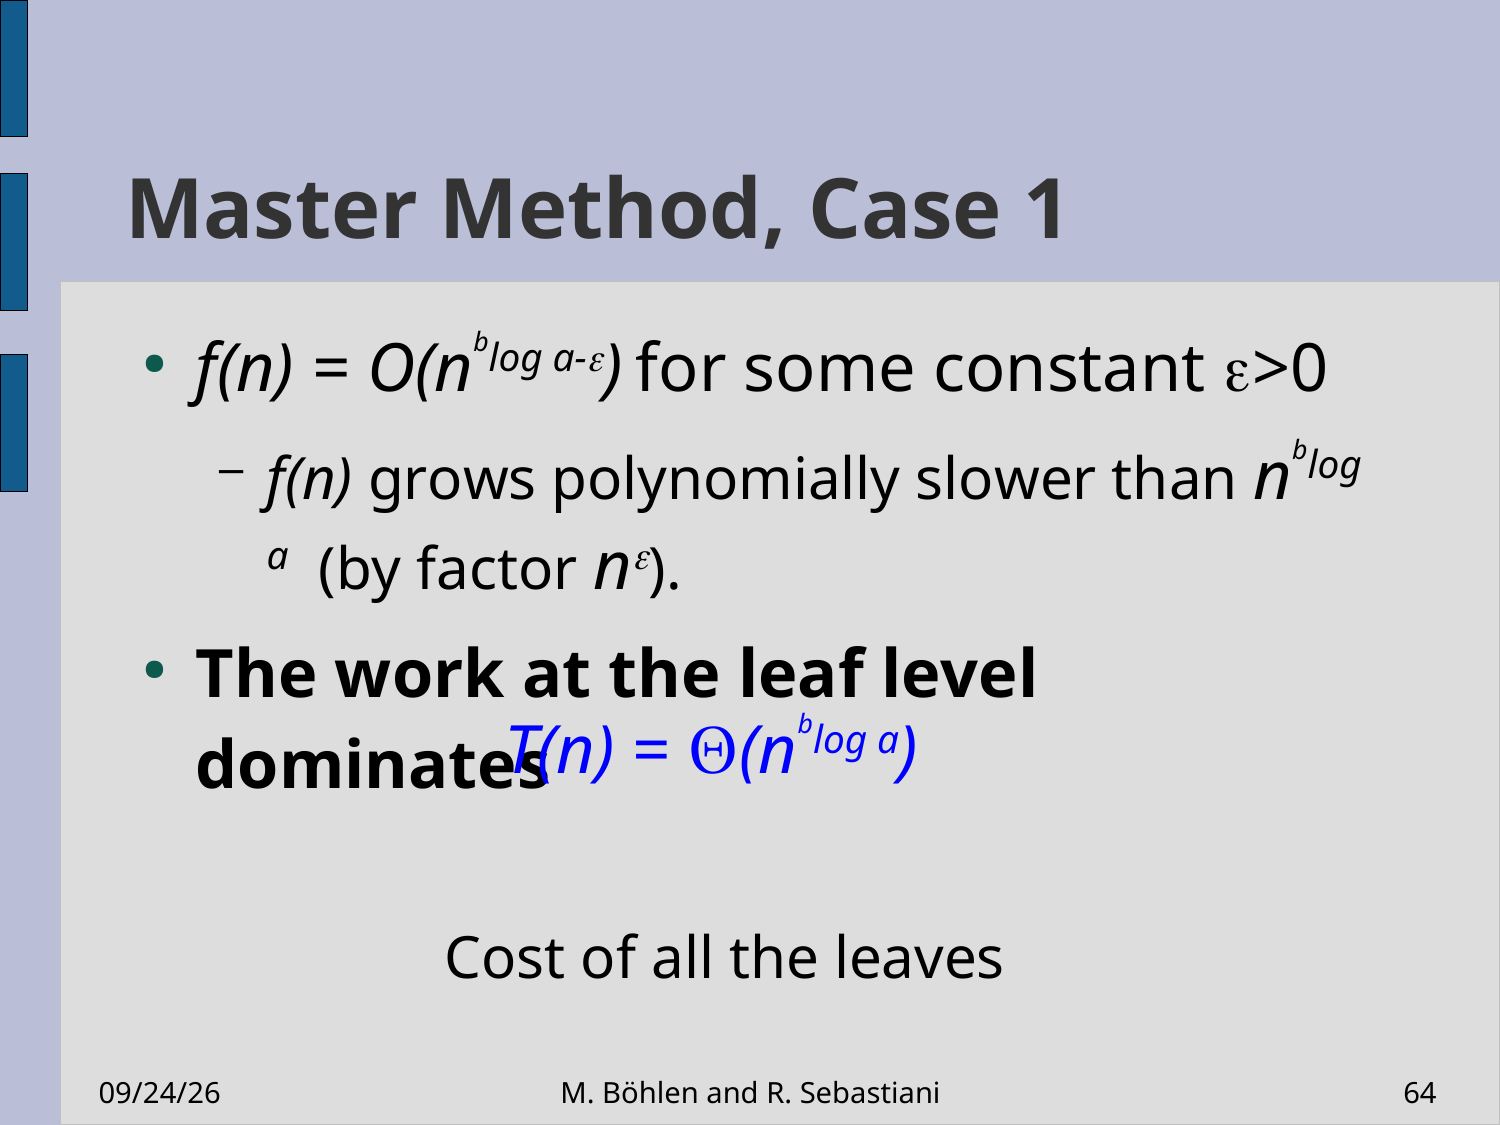

# Master Method, Case 1
f(n) = O(nblog a-e) for some constant >0
f(n) grows polynomially slower than nblog a (by factor ne).
The work at the leaf level dominates
			Cost of all the leaves
T(n) = (nblog a)
M. Böhlen and R. Sebastiani
64